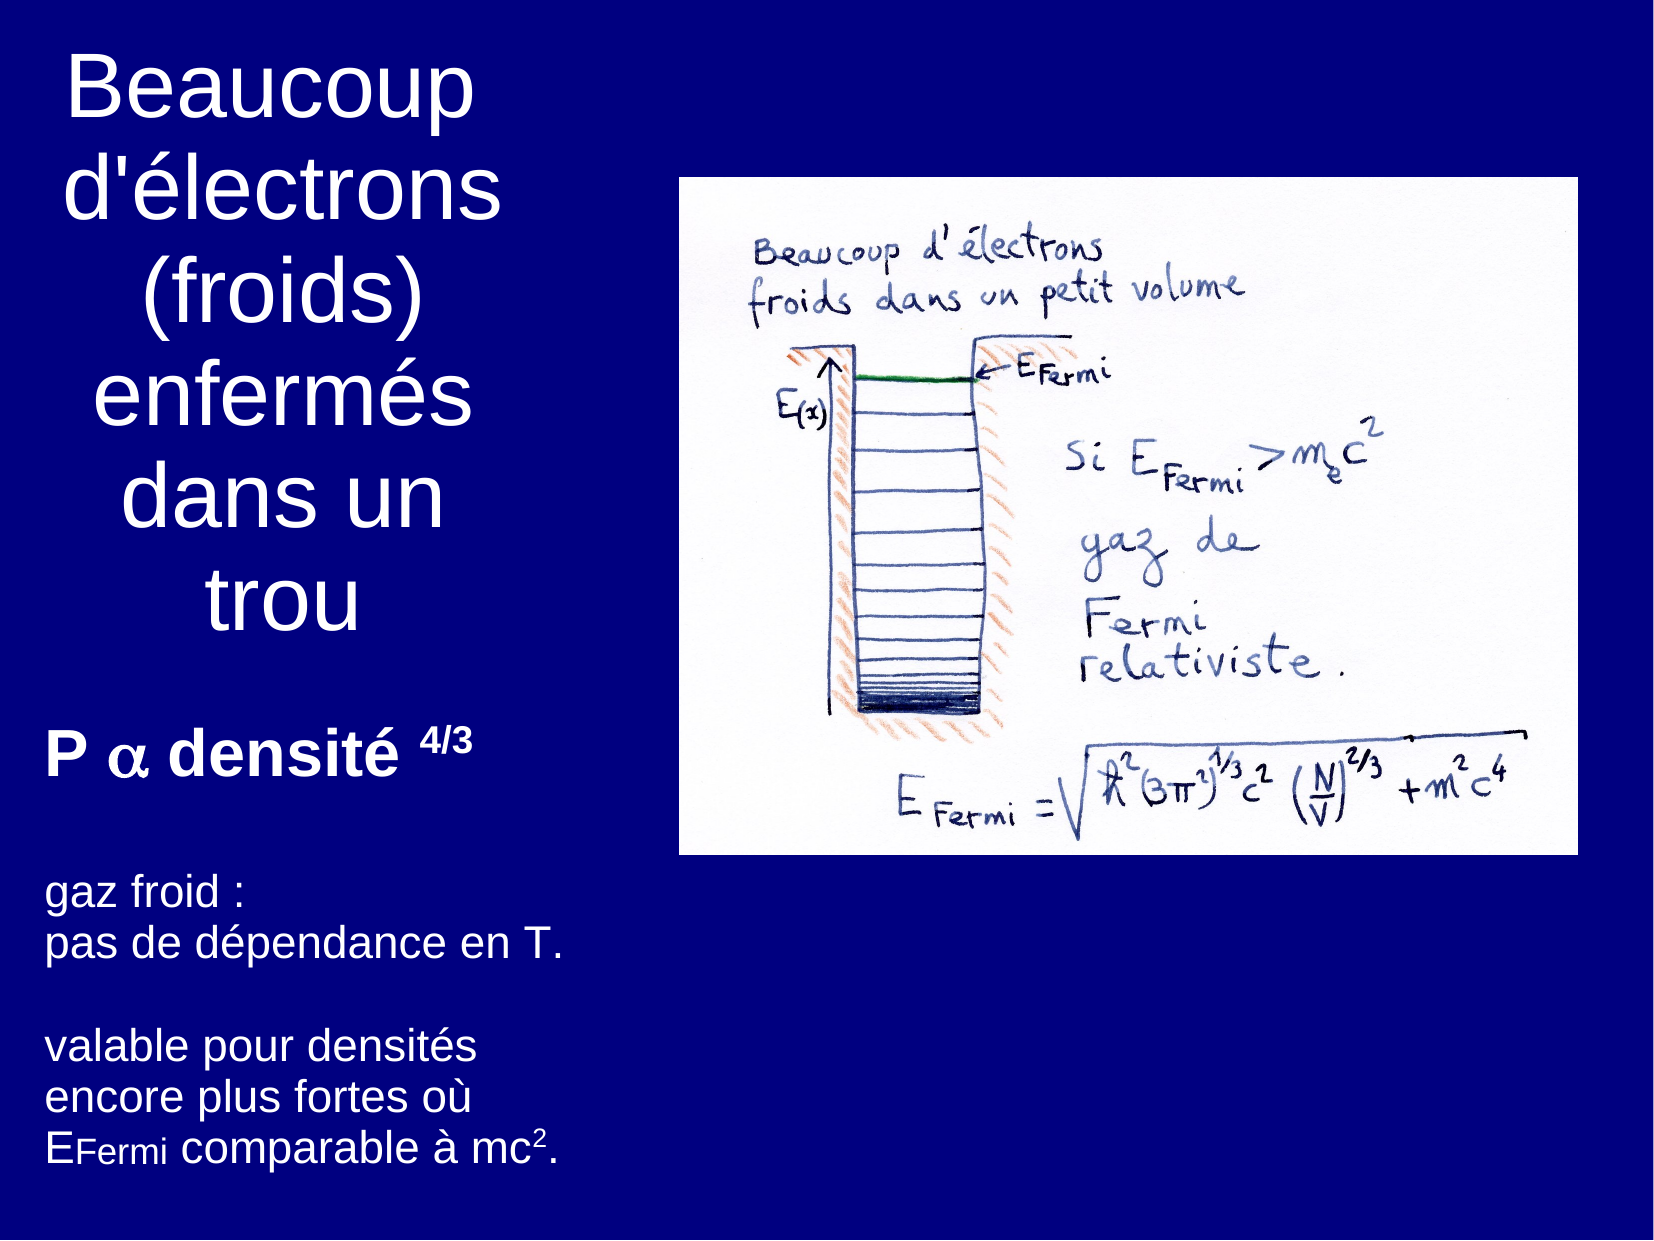

# Beaucoup d'électrons (froids) enfermés dans un trou
P a densité 4/3
gaz froid :
pas de dépendance en T.
valable pour densités encore plus fortes où EFermi comparable à mc2.